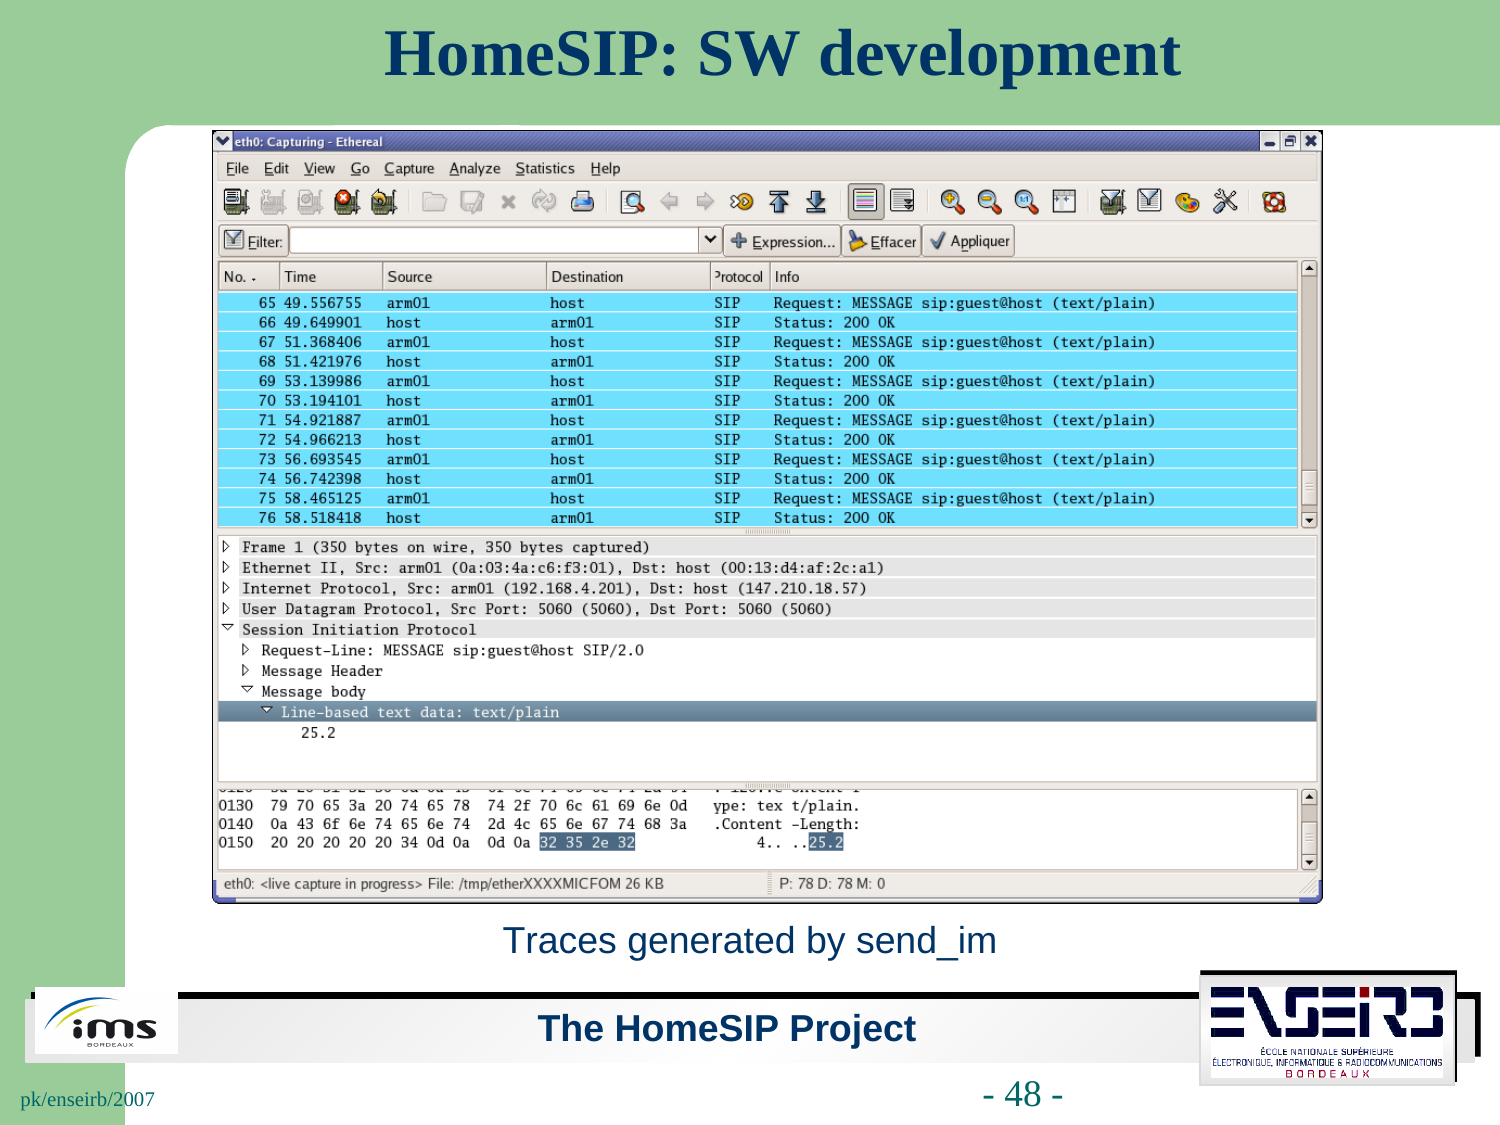

HomeSIP: SW development
Traces generated by send_im